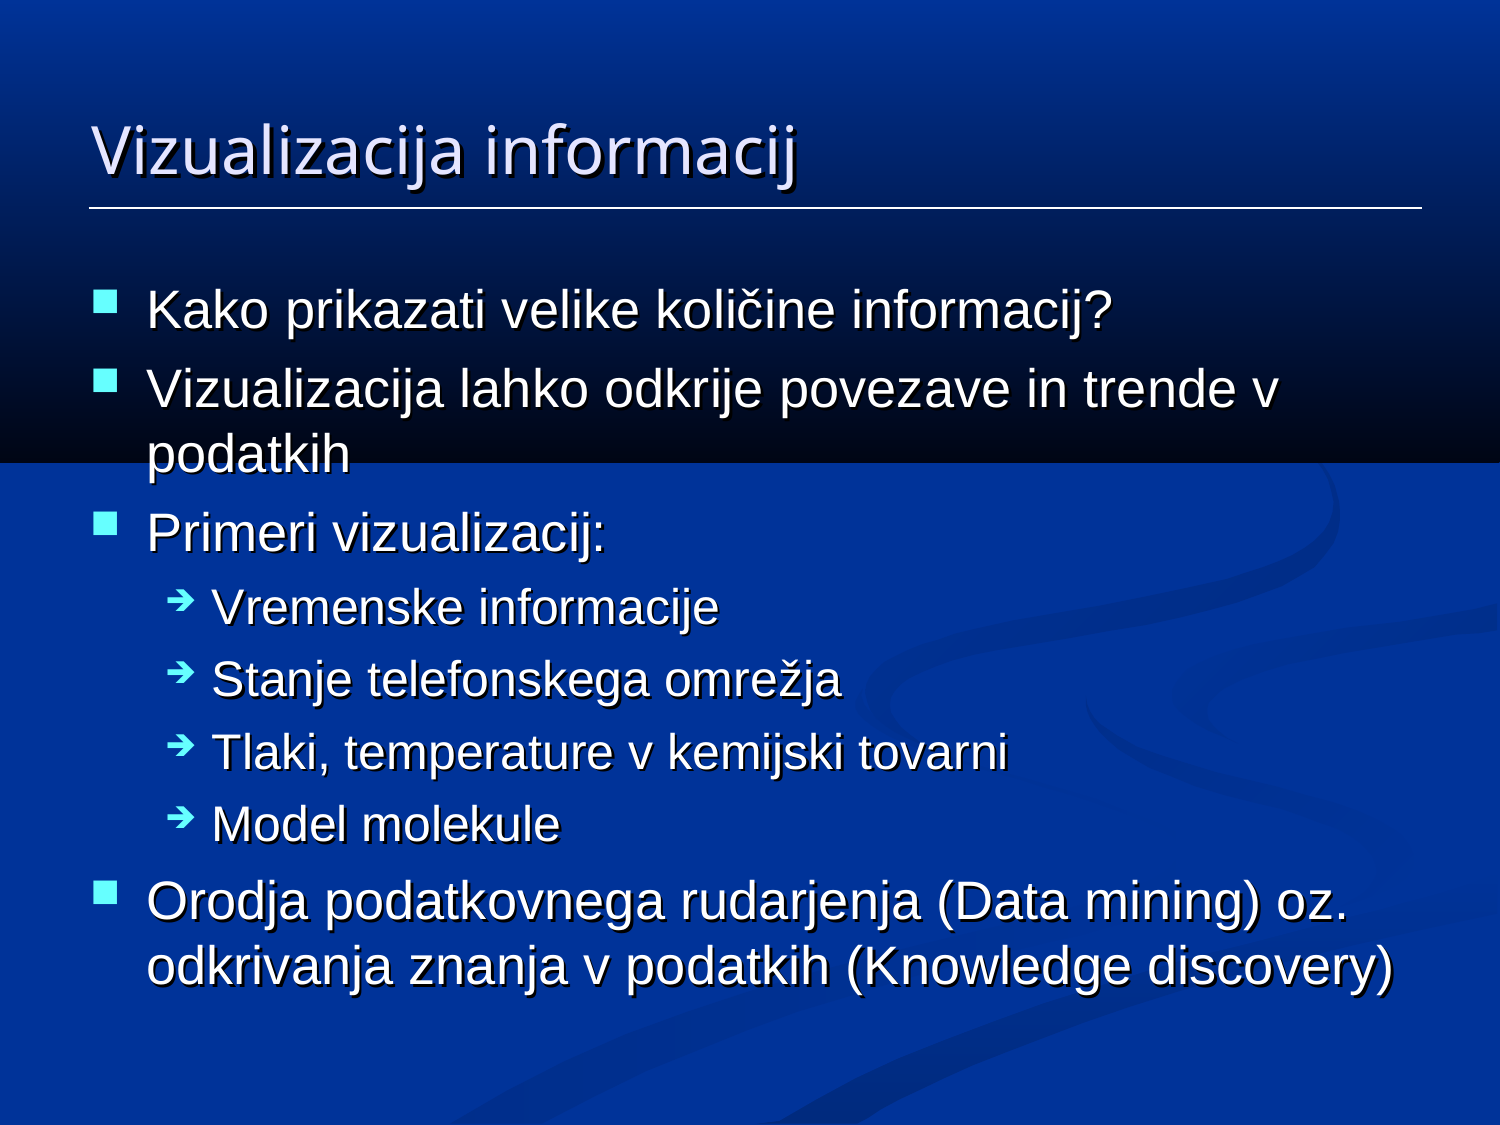

Vizualizacija informacij
# Kako prikazati velike količine informacij?
Vizualizacija lahko odkrije povezave in trende v podatkih
Primeri vizualizacij:
Vremenske informacije
Stanje telefonskega omrežja
Tlaki, temperature v kemijski tovarni
Model molekule
Orodja podatkovnega rudarjenja (Data mining) oz. odkrivanja znanja v podatkih (Knowledge discovery)